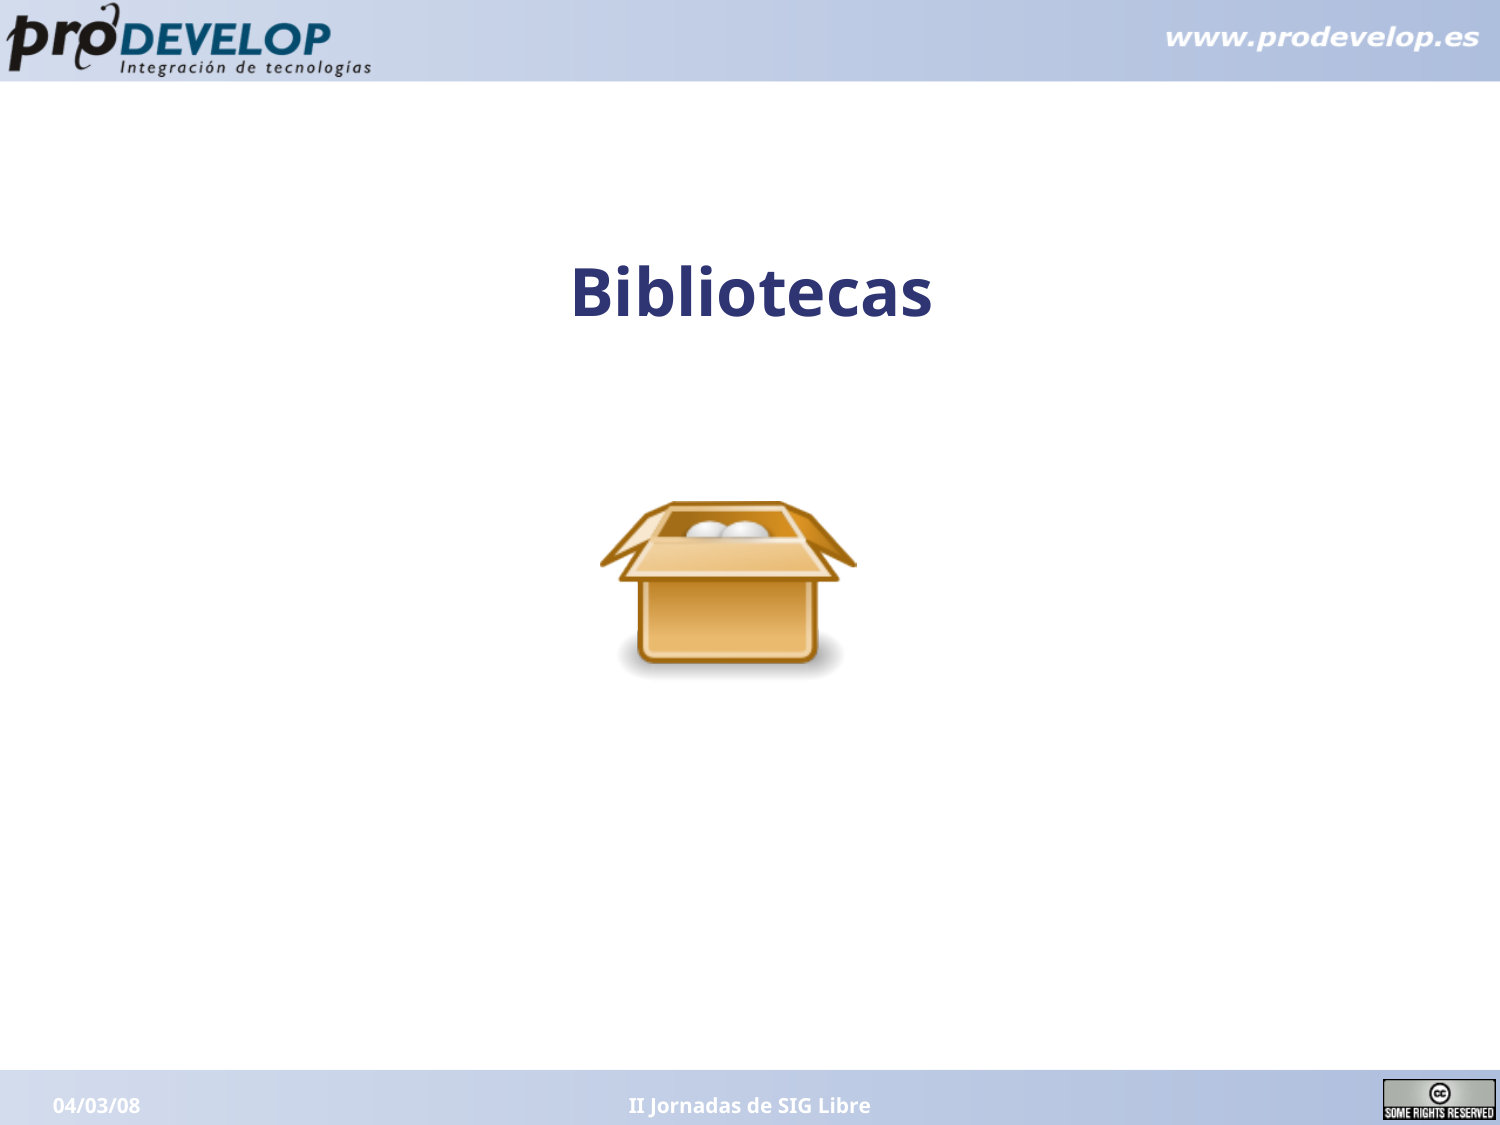

# Bibliotecas
25/10/2006
39
Plan Difusión Interna gvSIG v. 2.0